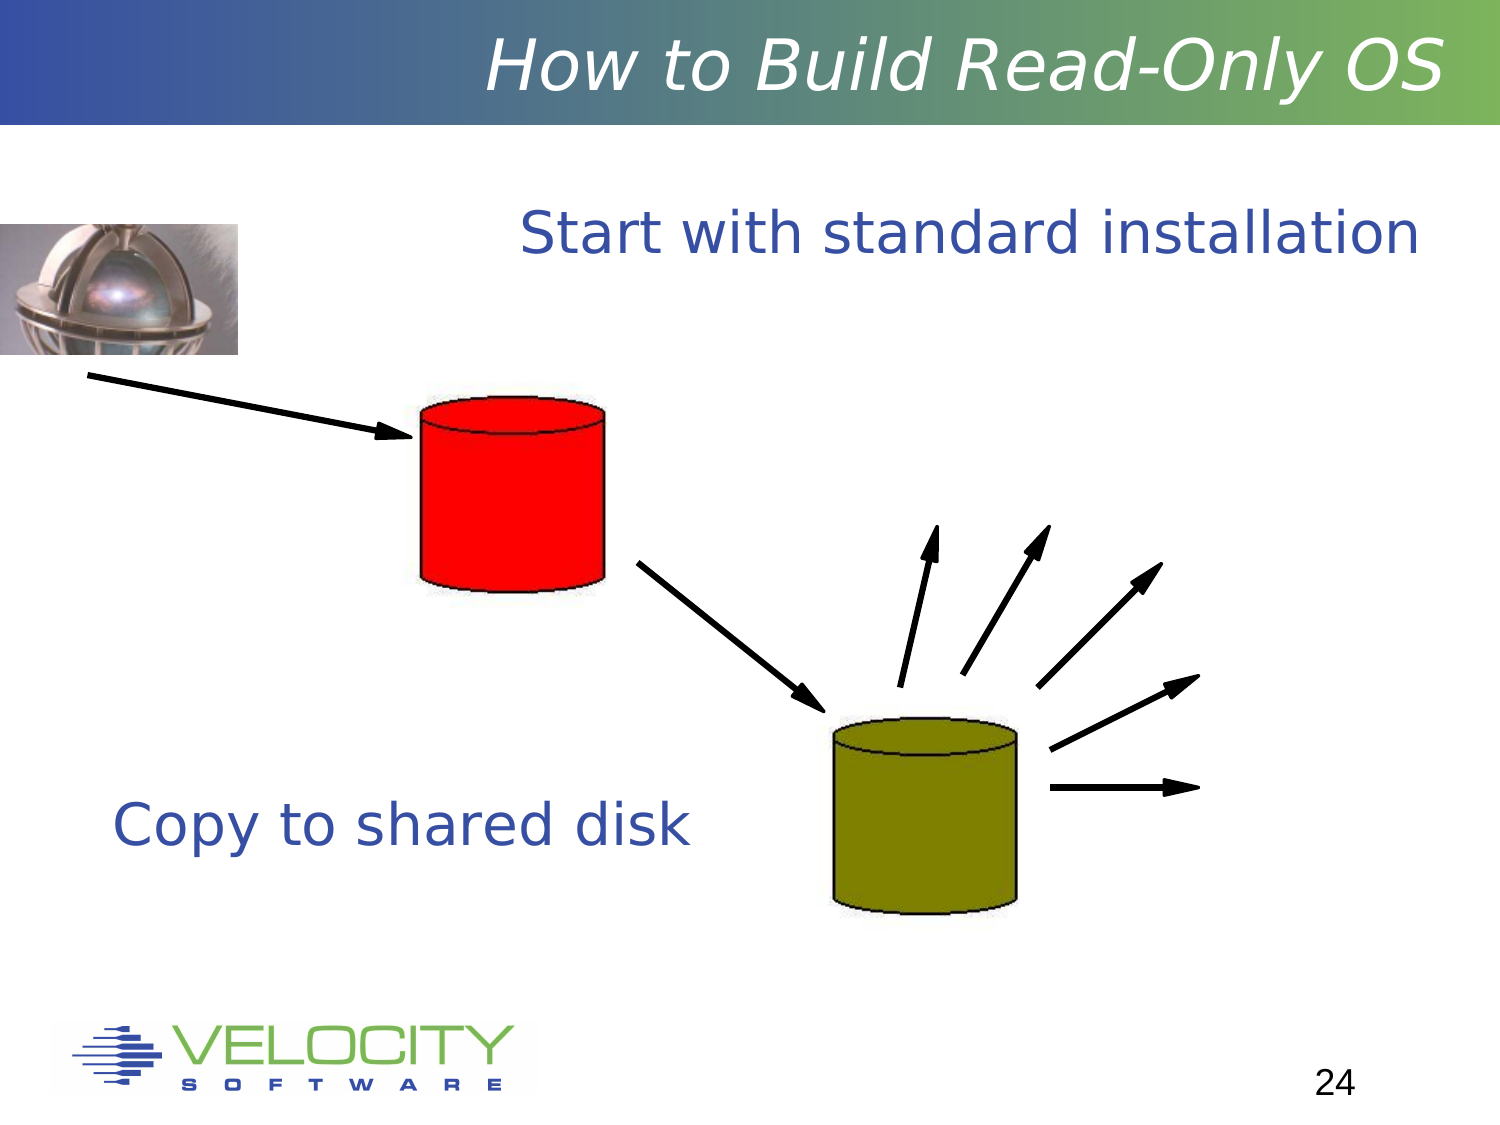

# How to Build Read-Only OS
Start with standard installation
Copy to shared disk
24